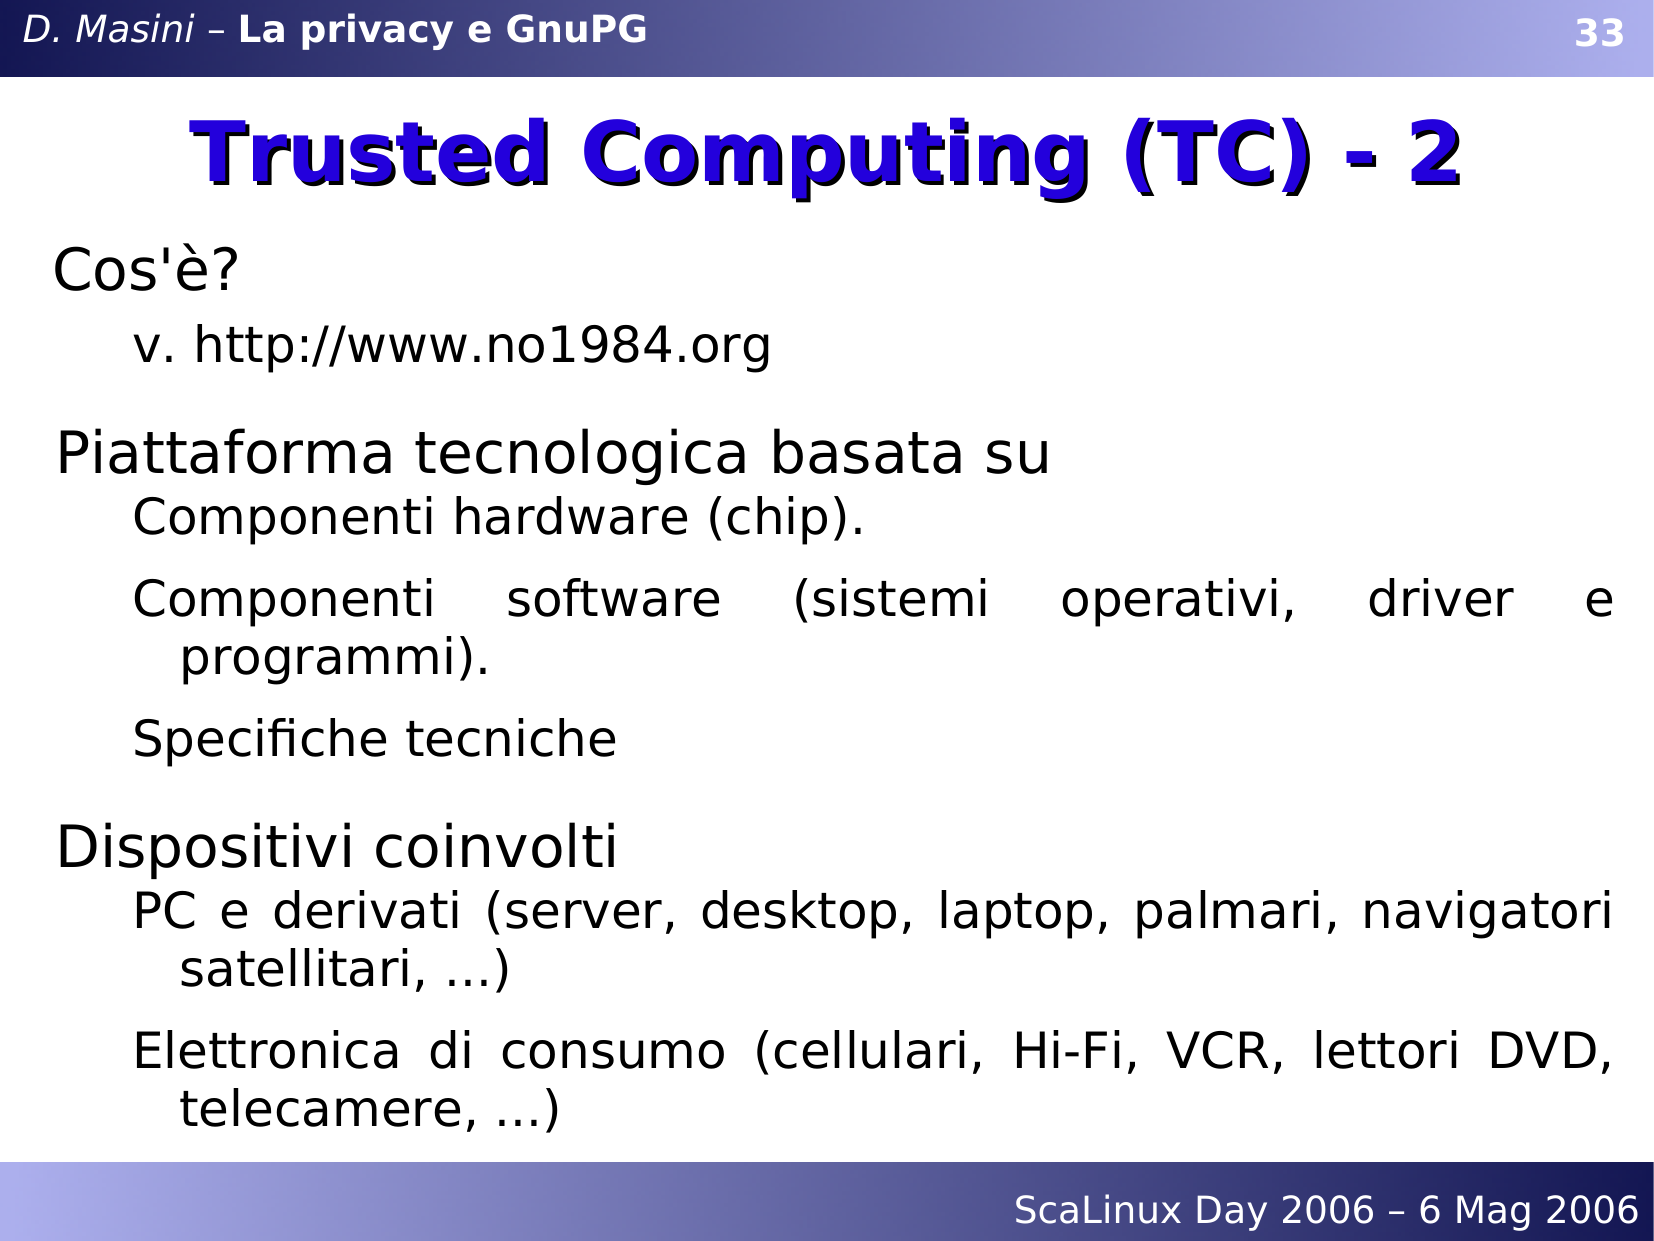

D. Masini – La privacy e GnuPG
Trusted Computing (TC) - 2
# Cos'è?
v. http://www.no1984.org
Piattaforma tecnologica basata su
Componenti hardware (chip).
Componenti software (sistemi operativi, driver e programmi).
Specifiche tecniche
Dispositivi coinvolti
PC e derivati (server, desktop, laptop, palmari, navigatori satellitari, ...)
Elettronica di consumo (cellulari, Hi-Fi, VCR, lettori DVD, telecamere, ...)
ScaLinux Day 2006 – 6 Mag 2006